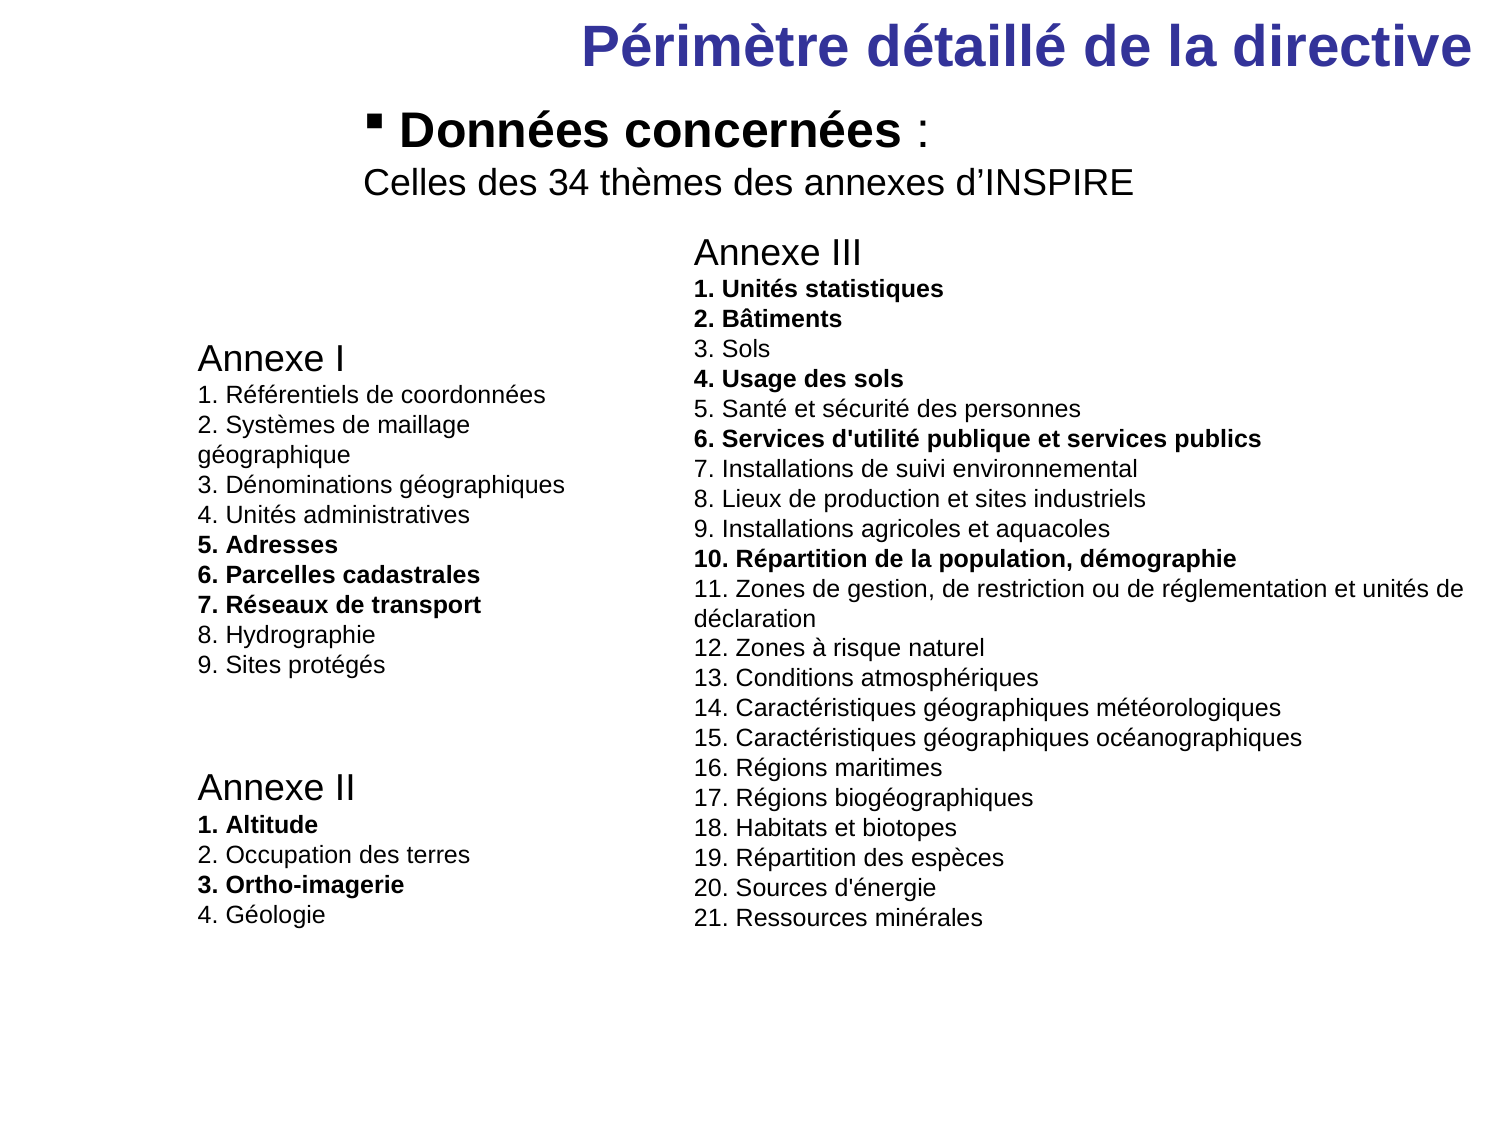

Périmètre détaillé de la directive
 Données concernées :
Celles des 34 thèmes des annexes d’INSPIRE
Annexe III
1. Unités statistiques
2. Bâtiments
3. Sols
4. Usage des sols
5. Santé et sécurité des personnes
6. Services d'utilité publique et services publics
7. Installations de suivi environnemental
8. Lieux de production et sites industriels
9. Installations agricoles et aquacoles
10. Répartition de la population, démographie
11. Zones de gestion, de restriction ou de réglementation et unités de déclaration
12. Zones à risque naturel
13. Conditions atmosphériques
14. Caractéristiques géographiques météorologiques
15. Caractéristiques géographiques océanographiques
16. Régions maritimes
17. Régions biogéographiques
18. Habitats et biotopes
19. Répartition des espèces
20. Sources d'énergie
21. Ressources minérales
Annexe I
1. Référentiels de coordonnées
2. Systèmes de maillage géographique
3. Dénominations géographiques
4. Unités administratives
5. Adresses
6. Parcelles cadastrales
7. Réseaux de transport
8. Hydrographie
9. Sites protégés
Annexe II
1. Altitude
2. Occupation des terres
3. Ortho-imagerie
4. Géologie